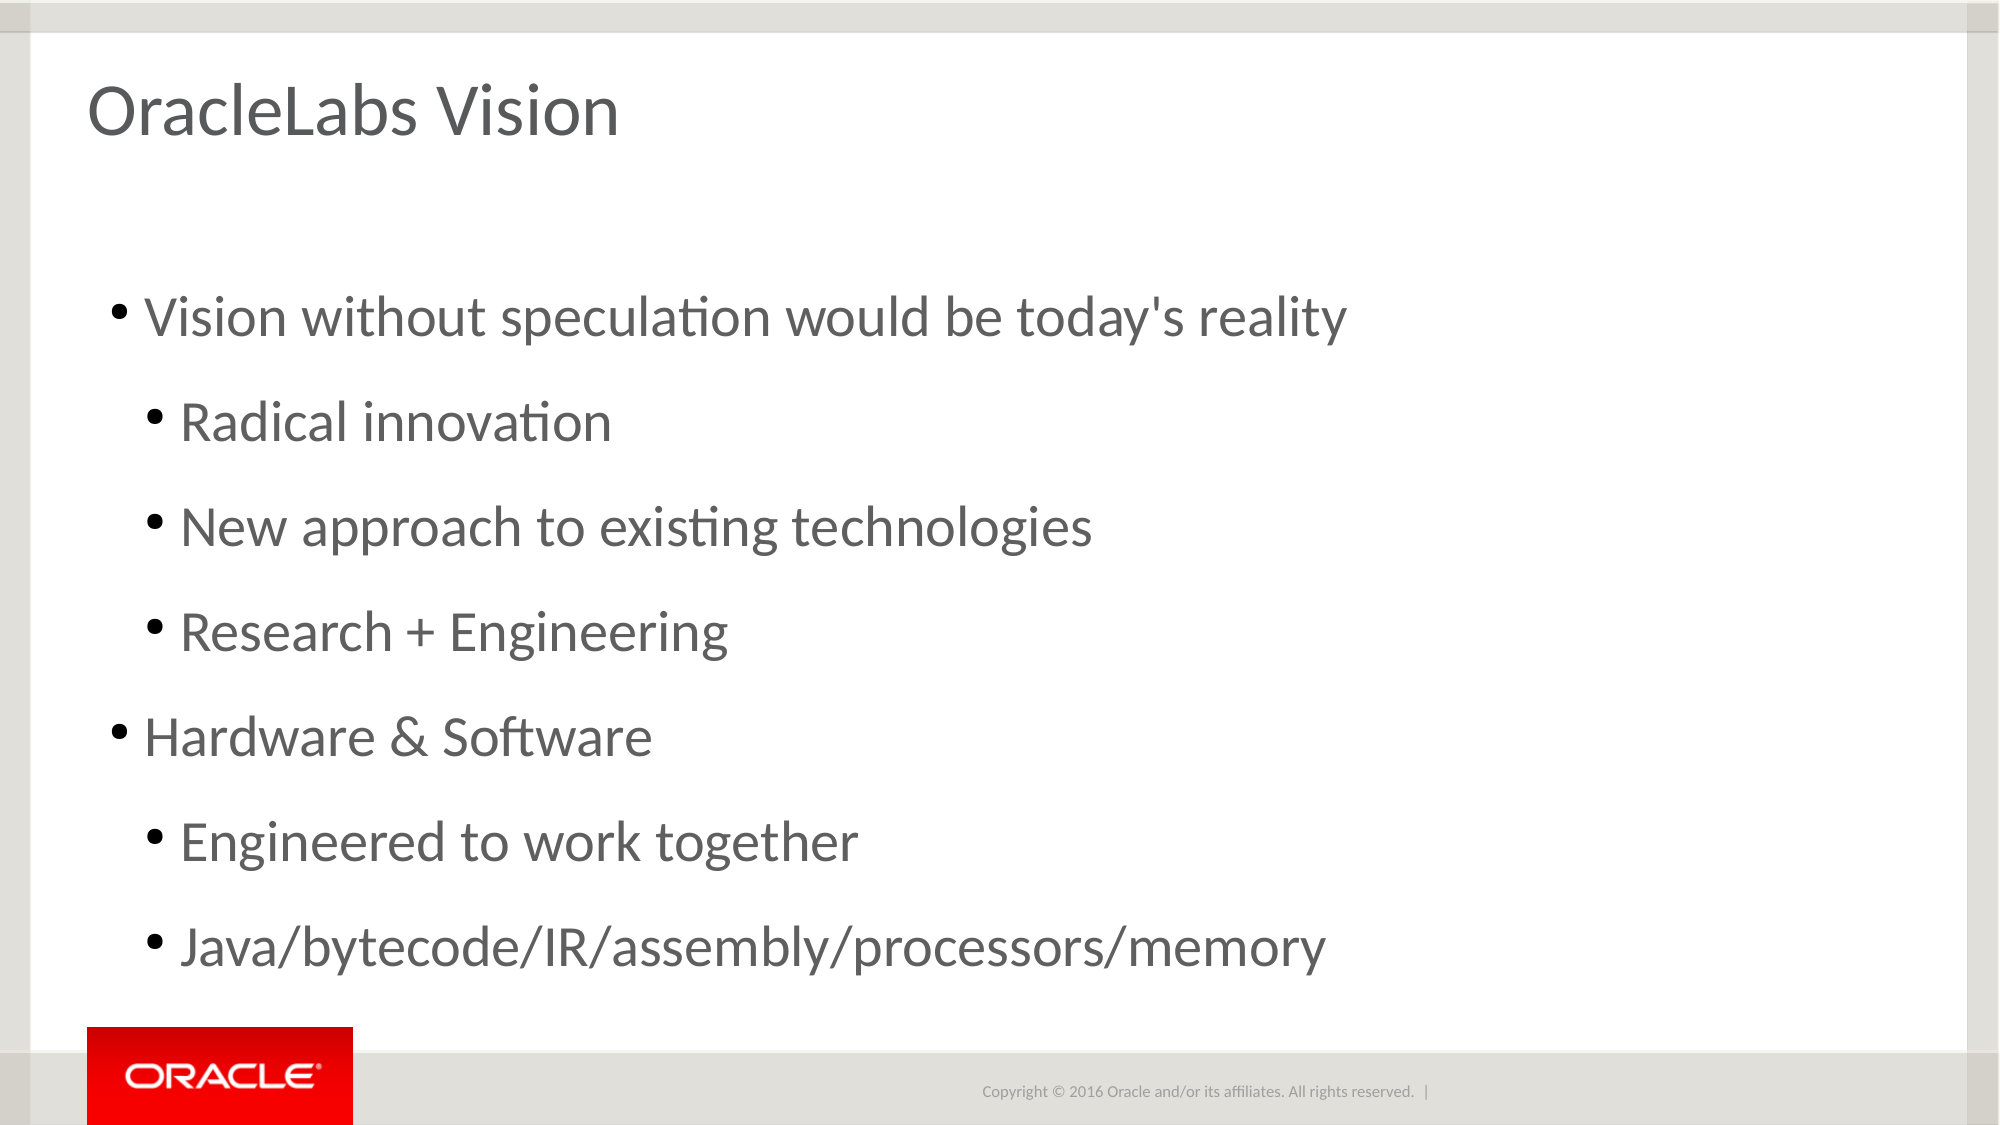

# OracleLabs Vision
Vision without speculation would be today's reality
Radical innovation
New approach to existing technologies
Research + Engineering
Hardware & Software
Engineered to work together
Java/bytecode/IR/assembly/processors/memory